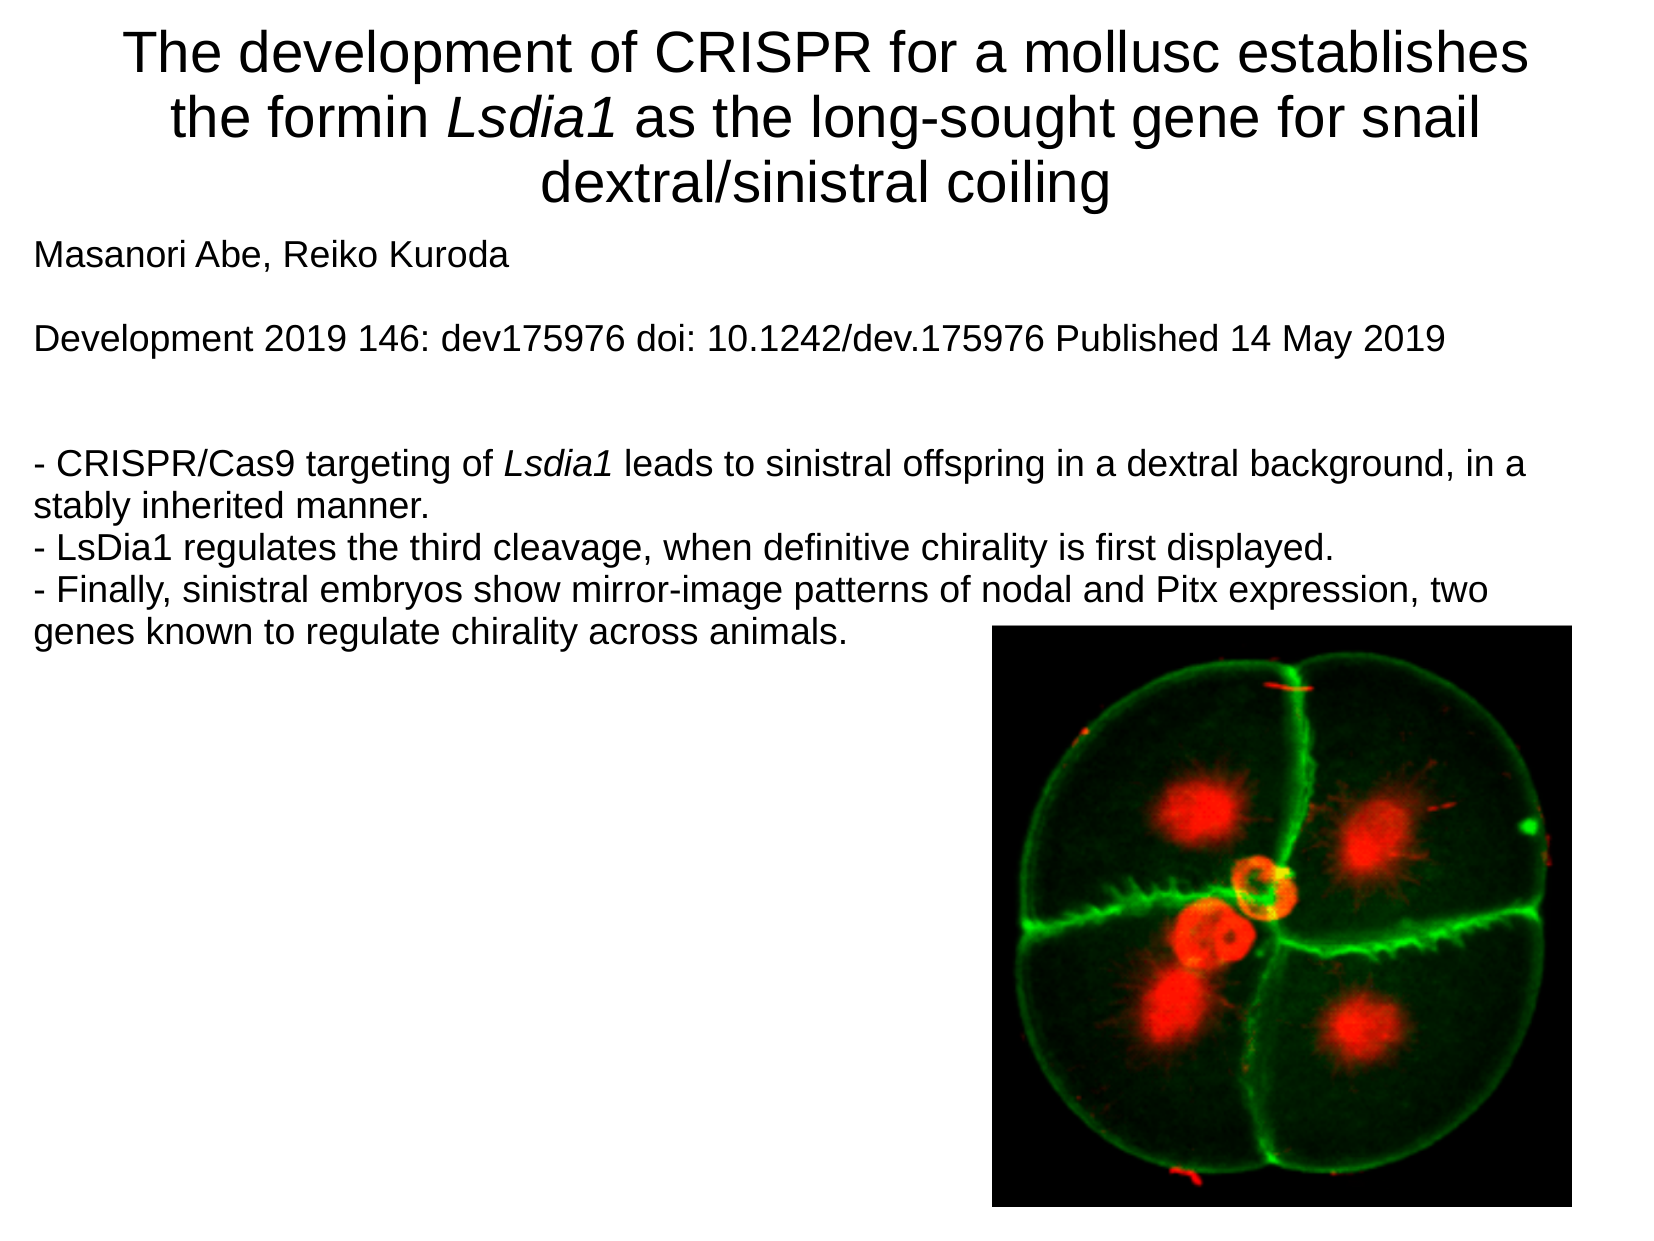

# The development of CRISPR for a mollusc establishes the formin Lsdia1 as the long-sought gene for snail dextral/sinistral coiling
Masanori Abe, Reiko Kuroda
Development 2019 146: dev175976 doi: 10.1242/dev.175976 Published 14 May 2019
- CRISPR/Cas9 targeting of Lsdia1 leads to sinistral offspring in a dextral background, in a stably inherited manner.
- LsDia1 regulates the third cleavage, when definitive chirality is first displayed.
- Finally, sinistral embryos show mirror-image patterns of nodal and Pitx expression, two genes known to regulate chirality across animals.